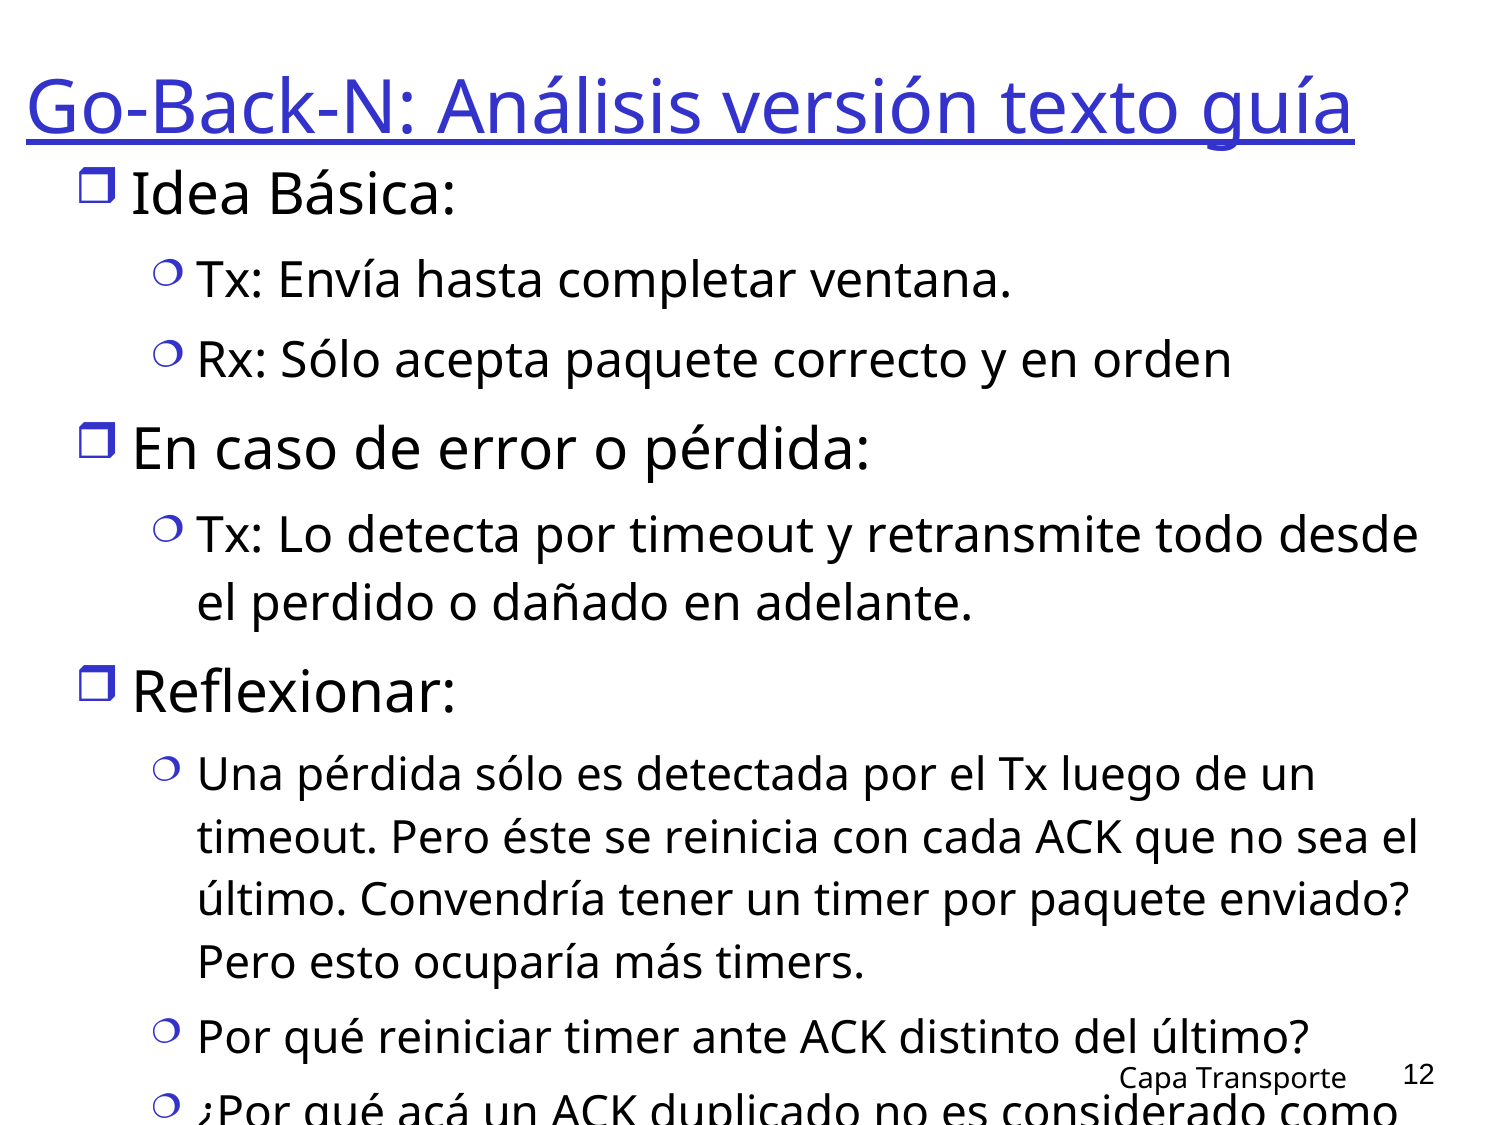

# Go-Back-N: Análisis versión texto guía
Idea Básica:
Tx: Envía hasta completar ventana.
Rx: Sólo acepta paquete correcto y en orden
En caso de error o pérdida:
Tx: Lo detecta por timeout y retransmite todo desde el perdido o dañado en adelante.
Reflexionar:
Una pérdida sólo es detectada por el Tx luego de un timeout. Pero éste se reinicia con cada ACK que no sea el último. Convendría tener un timer por paquete enviado? Pero esto ocuparía más timers.
Por qué reiniciar timer ante ACK distinto del último?
¿Por qué acá un ACK duplicado no es considerado como paquete perdido?
12